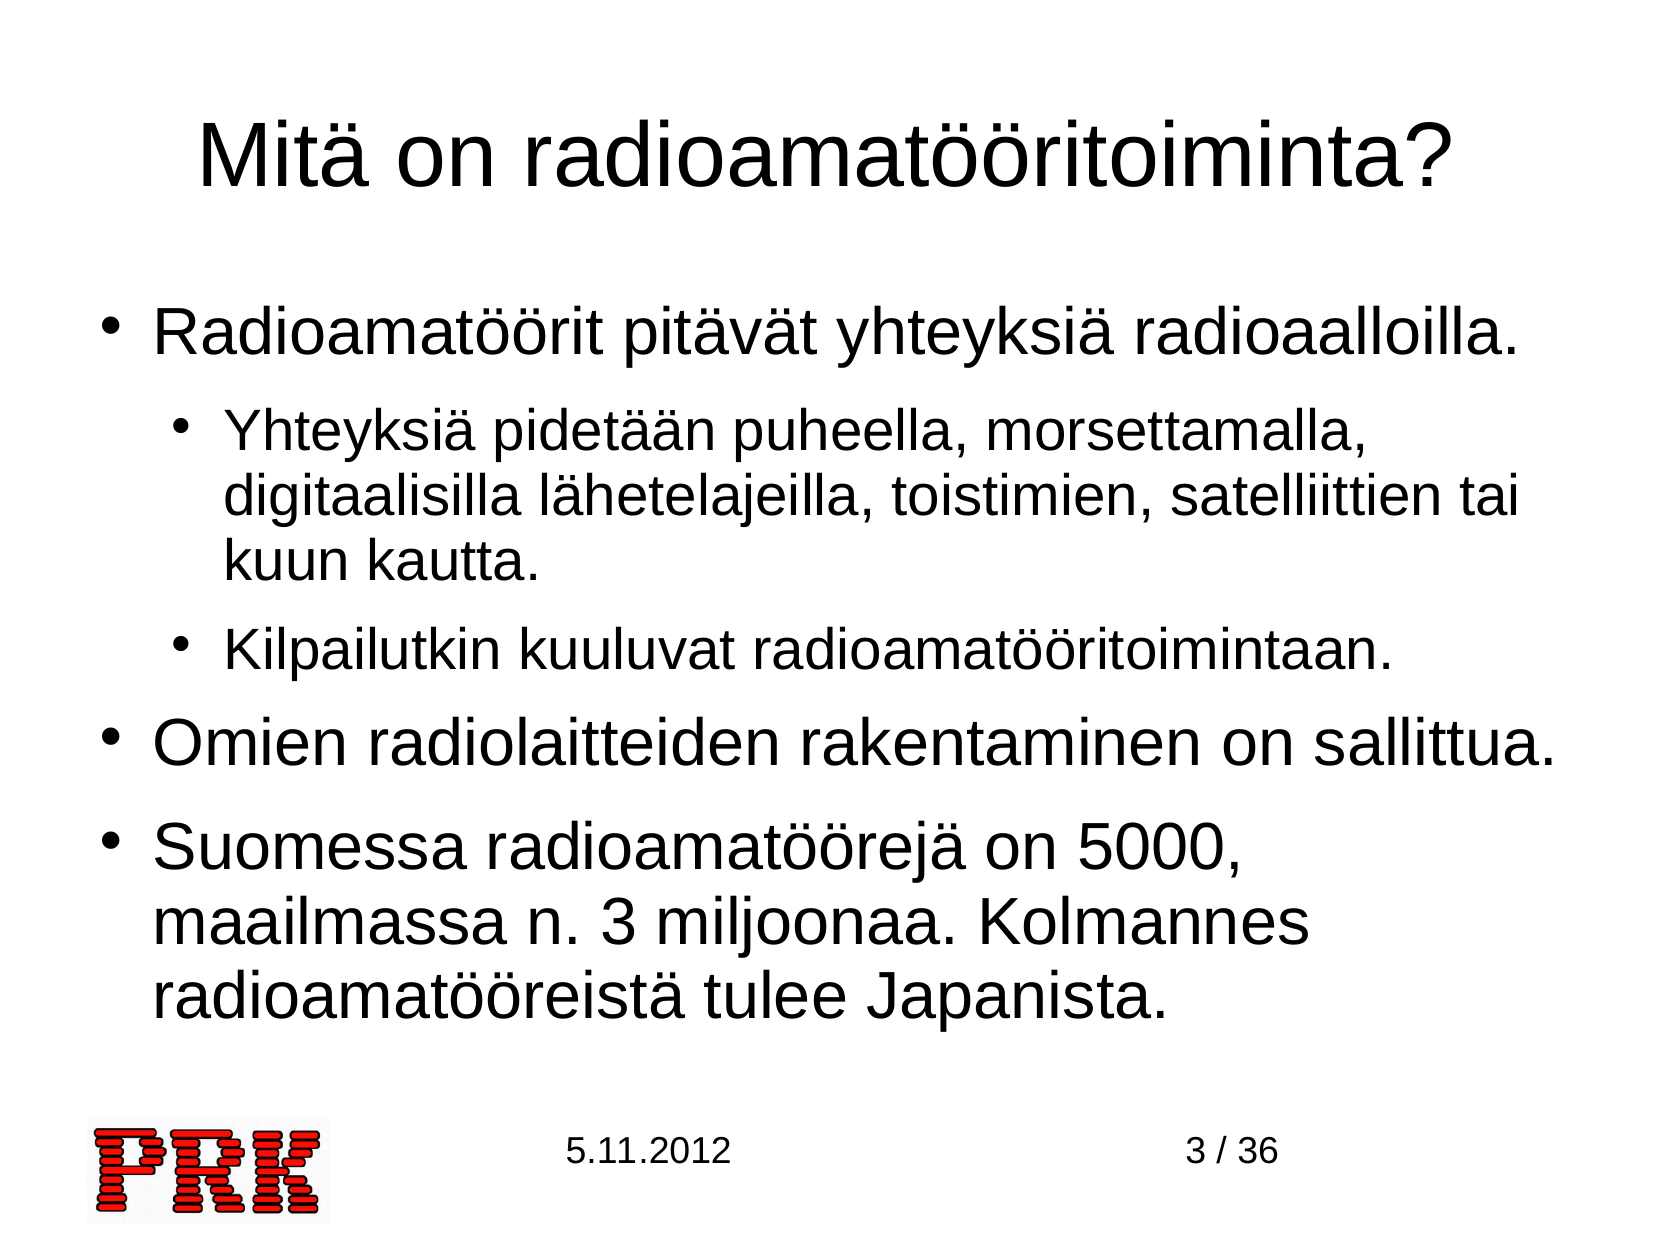

# Mitä on radioamatööritoiminta?
Radioamatöörit pitävät yhteyksiä radioaalloilla.
Yhteyksiä pidetään puheella, morsettamalla, digitaalisilla lähetelajeilla, toistimien, satelliittien tai kuun kautta.
Kilpailutkin kuuluvat radioamatööritoimintaan.
Omien radiolaitteiden rakentaminen on sallittua.
Suomessa radioamatöörejä on 5000, maailmassa n. 3 miljoonaa. Kolmannes radioamatööreistä tulee Japanista.
3